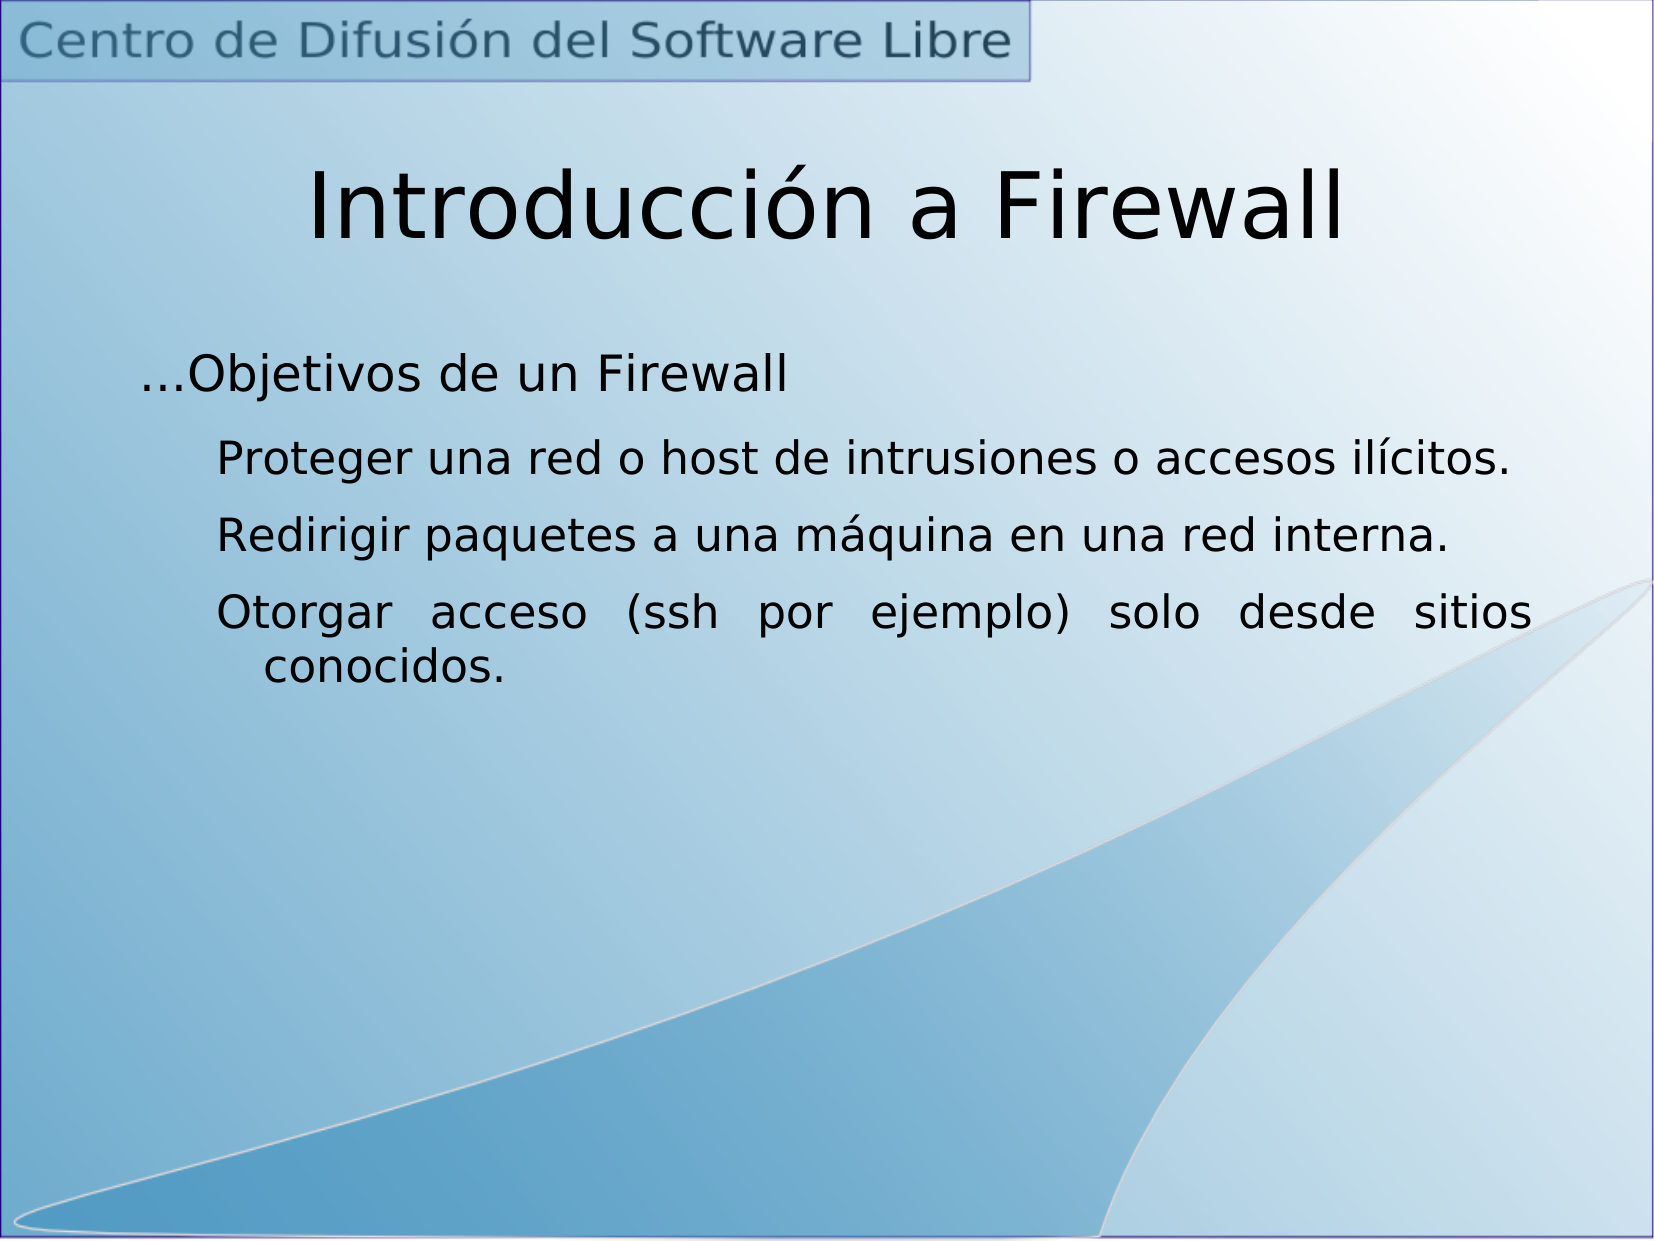

# Introducción a Firewall
...Objetivos de un Firewall
Proteger una red o host de intrusiones o accesos ilícitos.
Redirigir paquetes a una máquina en una red interna.
Otorgar acceso (ssh por ejemplo) solo desde sitios conocidos.